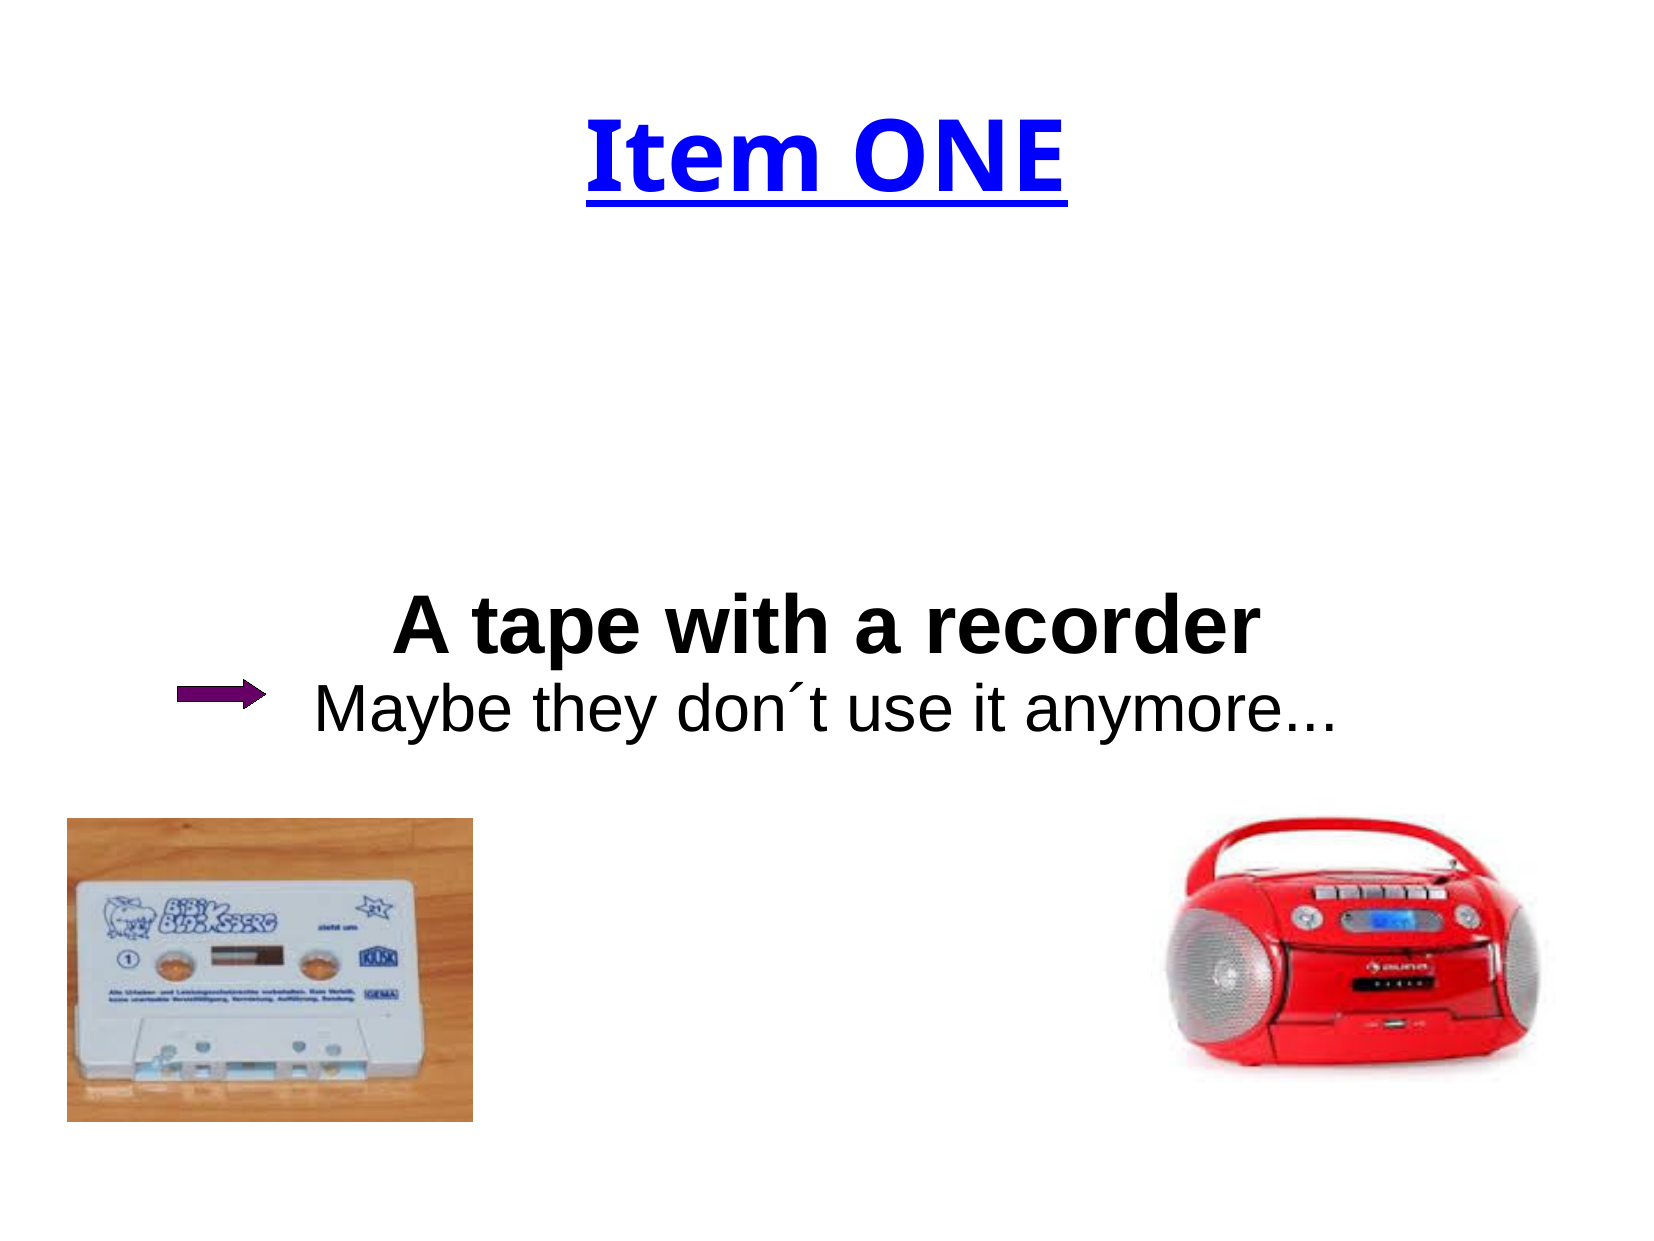

# Item ONE
A tape with a recorder
Maybe they don´t use it anymore...